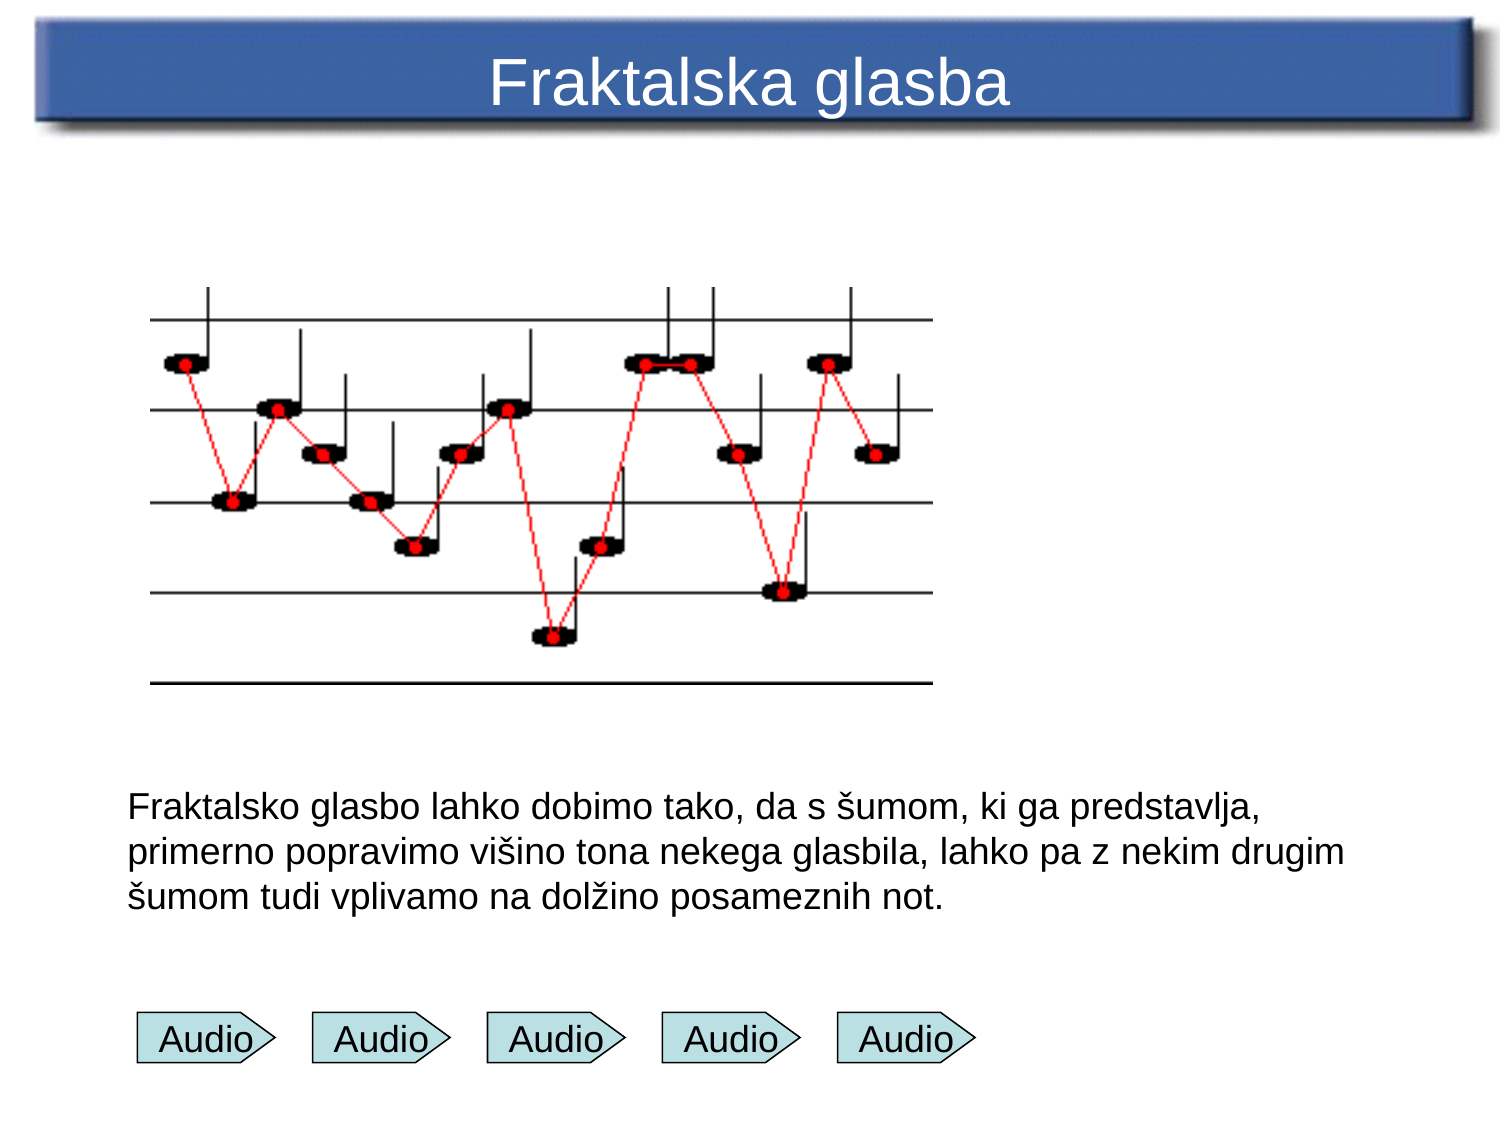

# Fraktalska glasba
Fraktalsko glasbo lahko dobimo tako, da s šumom, ki ga predstavlja, primerno popravimo višino tona nekega glasbila, lahko pa z nekim drugim šumom tudi vplivamo na dolžino posameznih not.
Audio
Audio
Audio
Audio
Audio